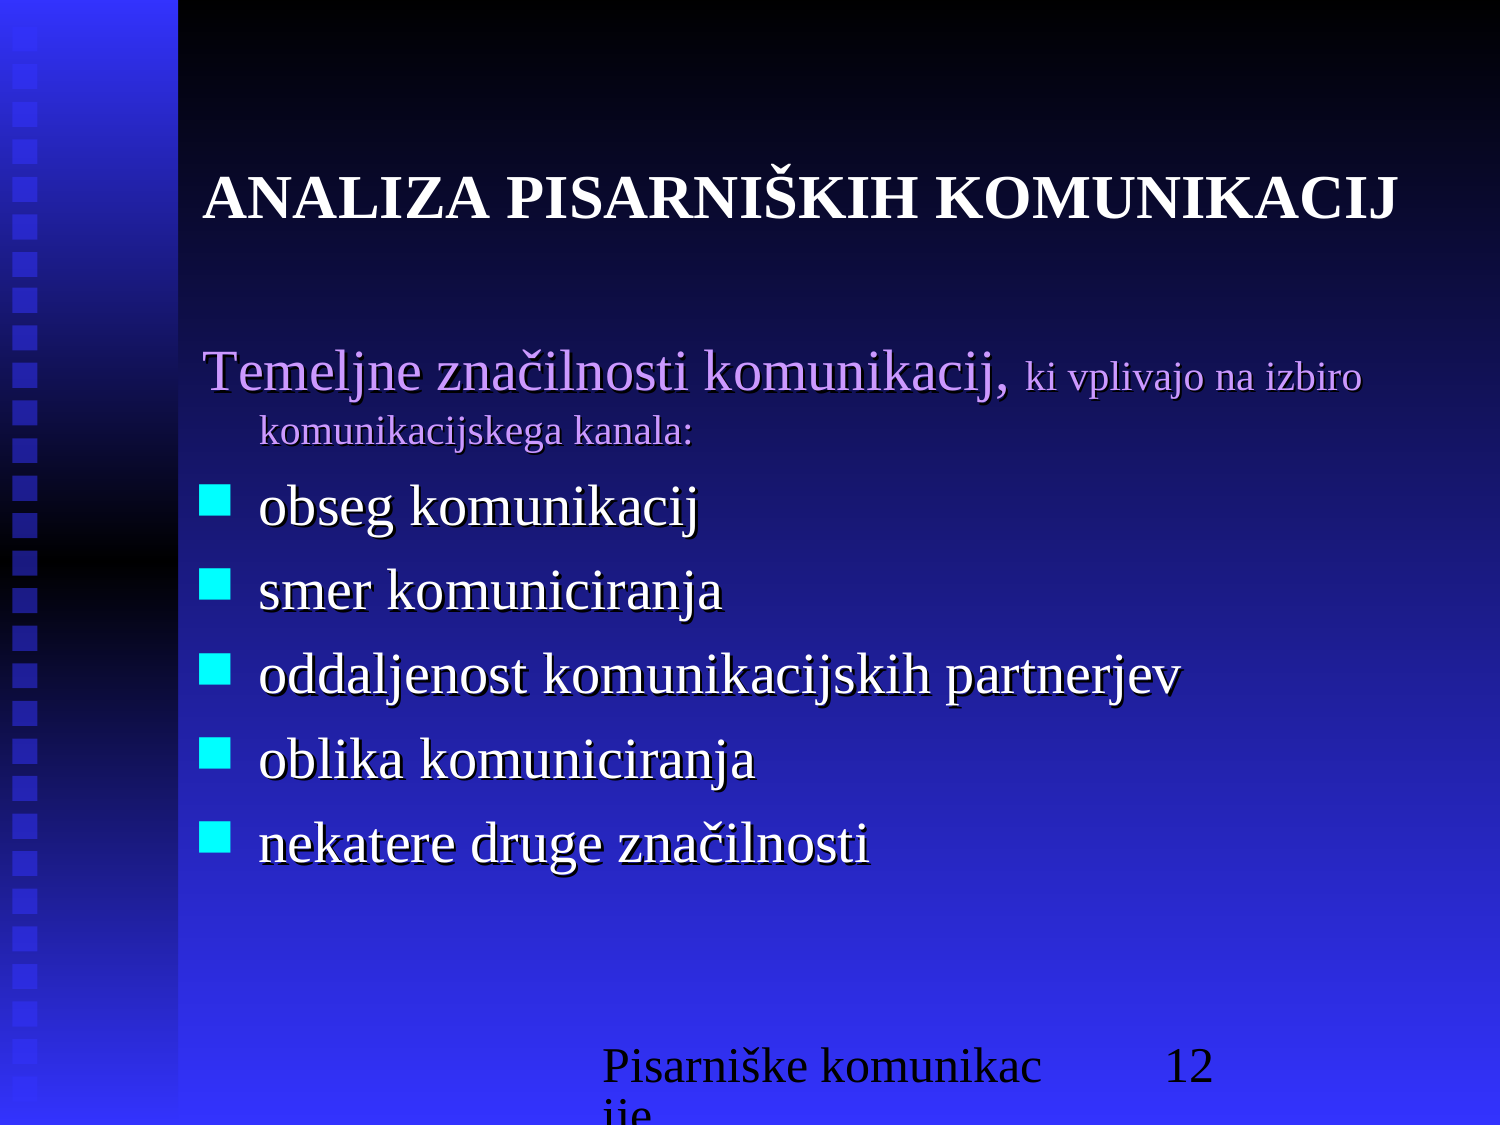

# ANALIZA PISARNIŠKIH KOMUNIKACIJ
Temeljne značilnosti komunikacij, ki vplivajo na izbiro komunikacijskega kanala:
obseg komunikacij
smer komuniciranja
oddaljenost komunikacijskih partnerjev
oblika komuniciranja
nekatere druge značilnosti
Pisarniške komunikacije
12